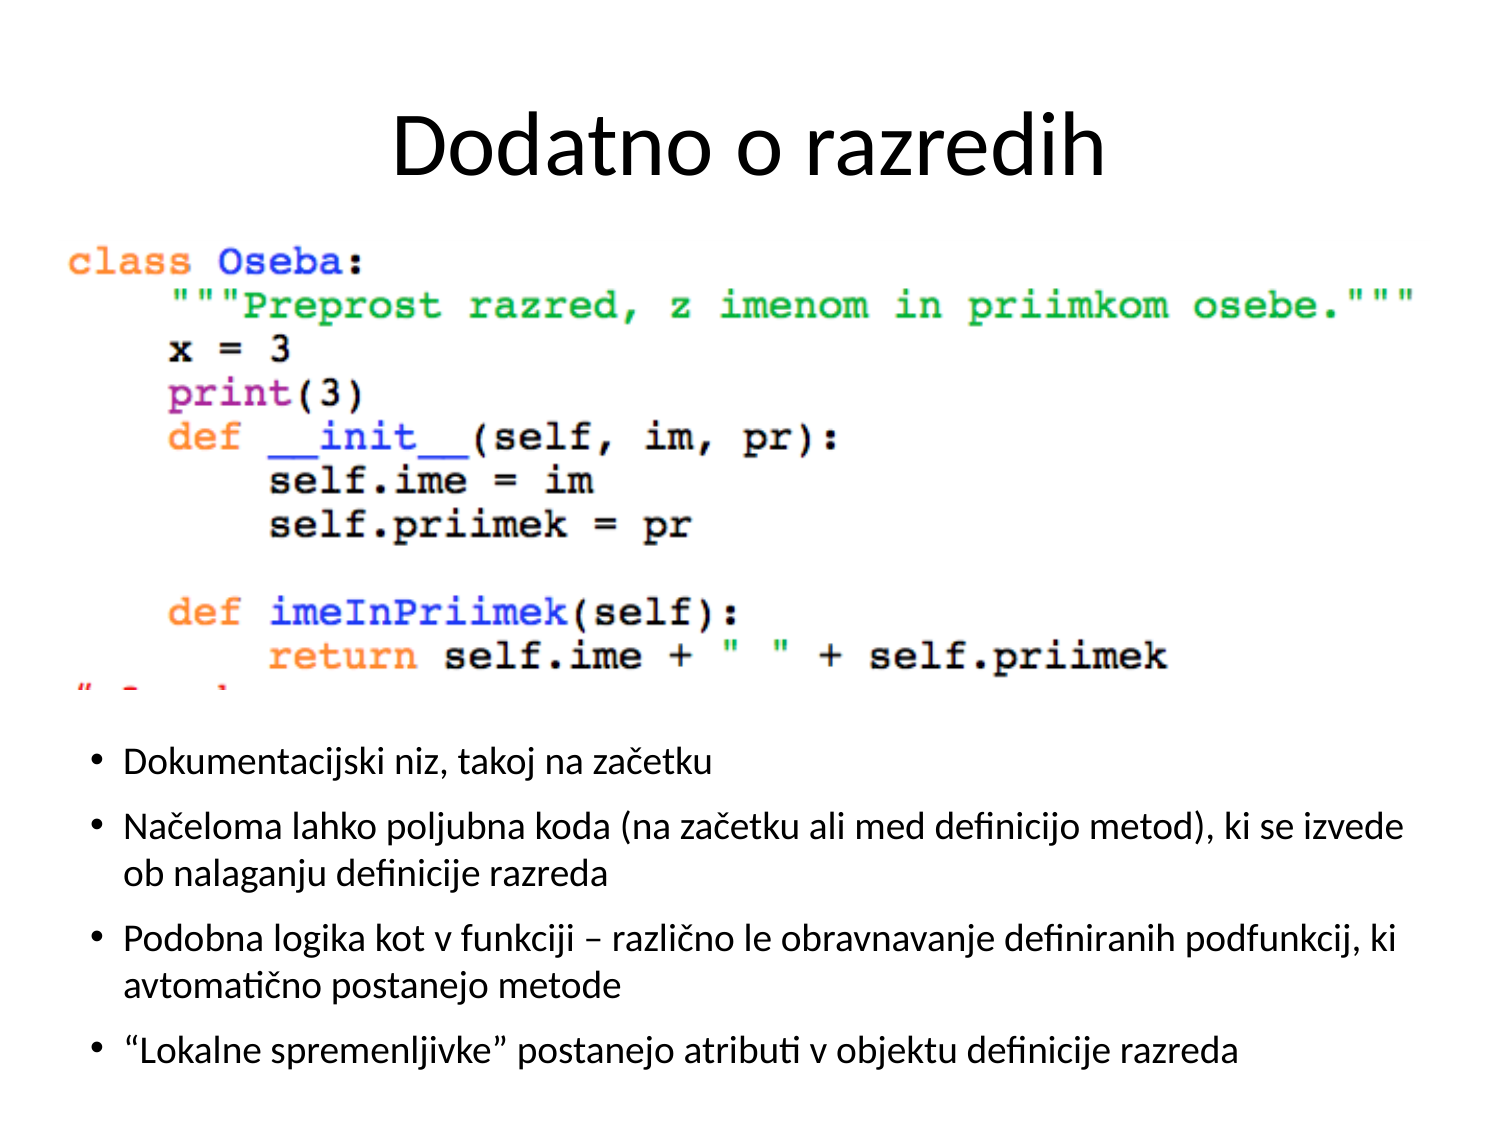

# Dodatno o razredih
Dokumentacijski niz, takoj na začetku
Načeloma lahko poljubna koda (na začetku ali med definicijo metod), ki se izvede ob nalaganju definicije razreda
Podobna logika kot v funkciji – različno le obravnavanje definiranih podfunkcij, ki avtomatično postanejo metode
“Lokalne spremenljivke” postanejo atributi v objektu definicije razreda